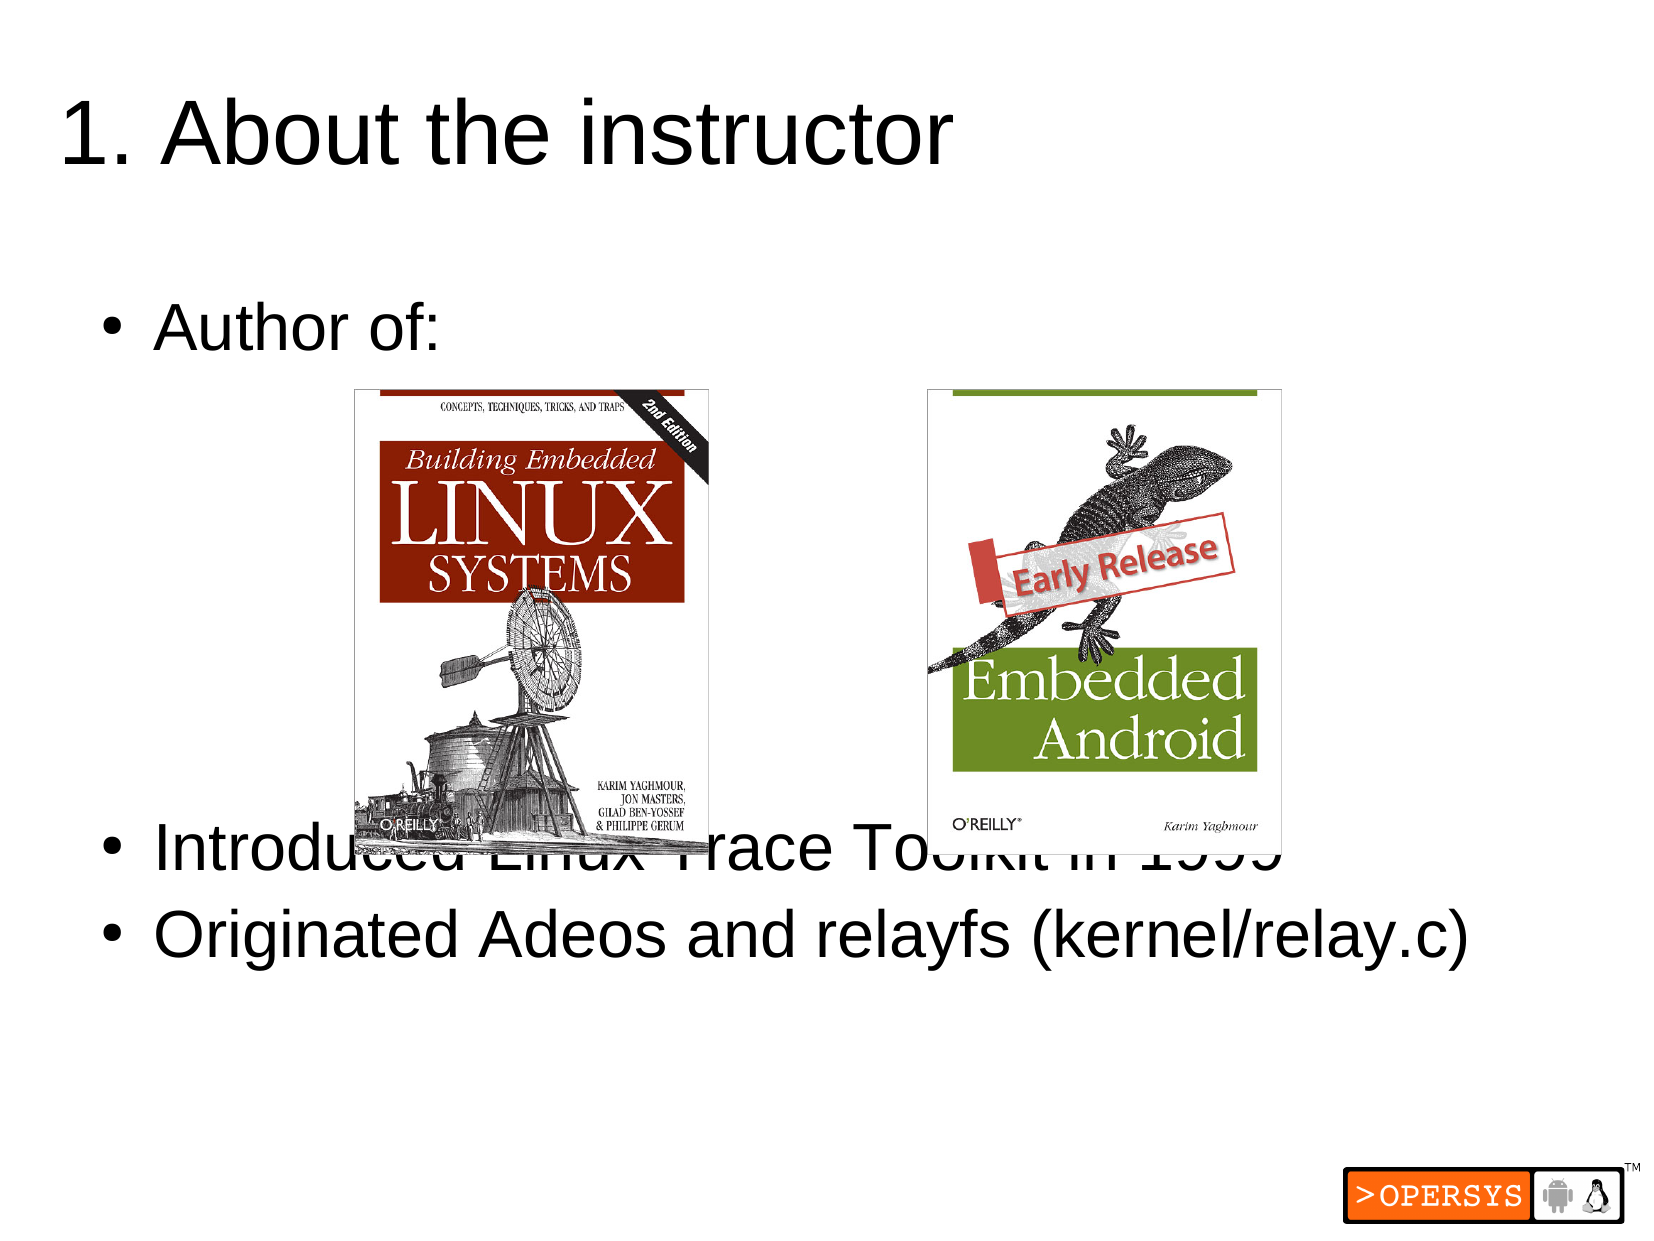

# 1. About the instructor
Author of:
Introduced Linux Trace Toolkit in 1999
Originated Adeos and relayfs (kernel/relay.c)